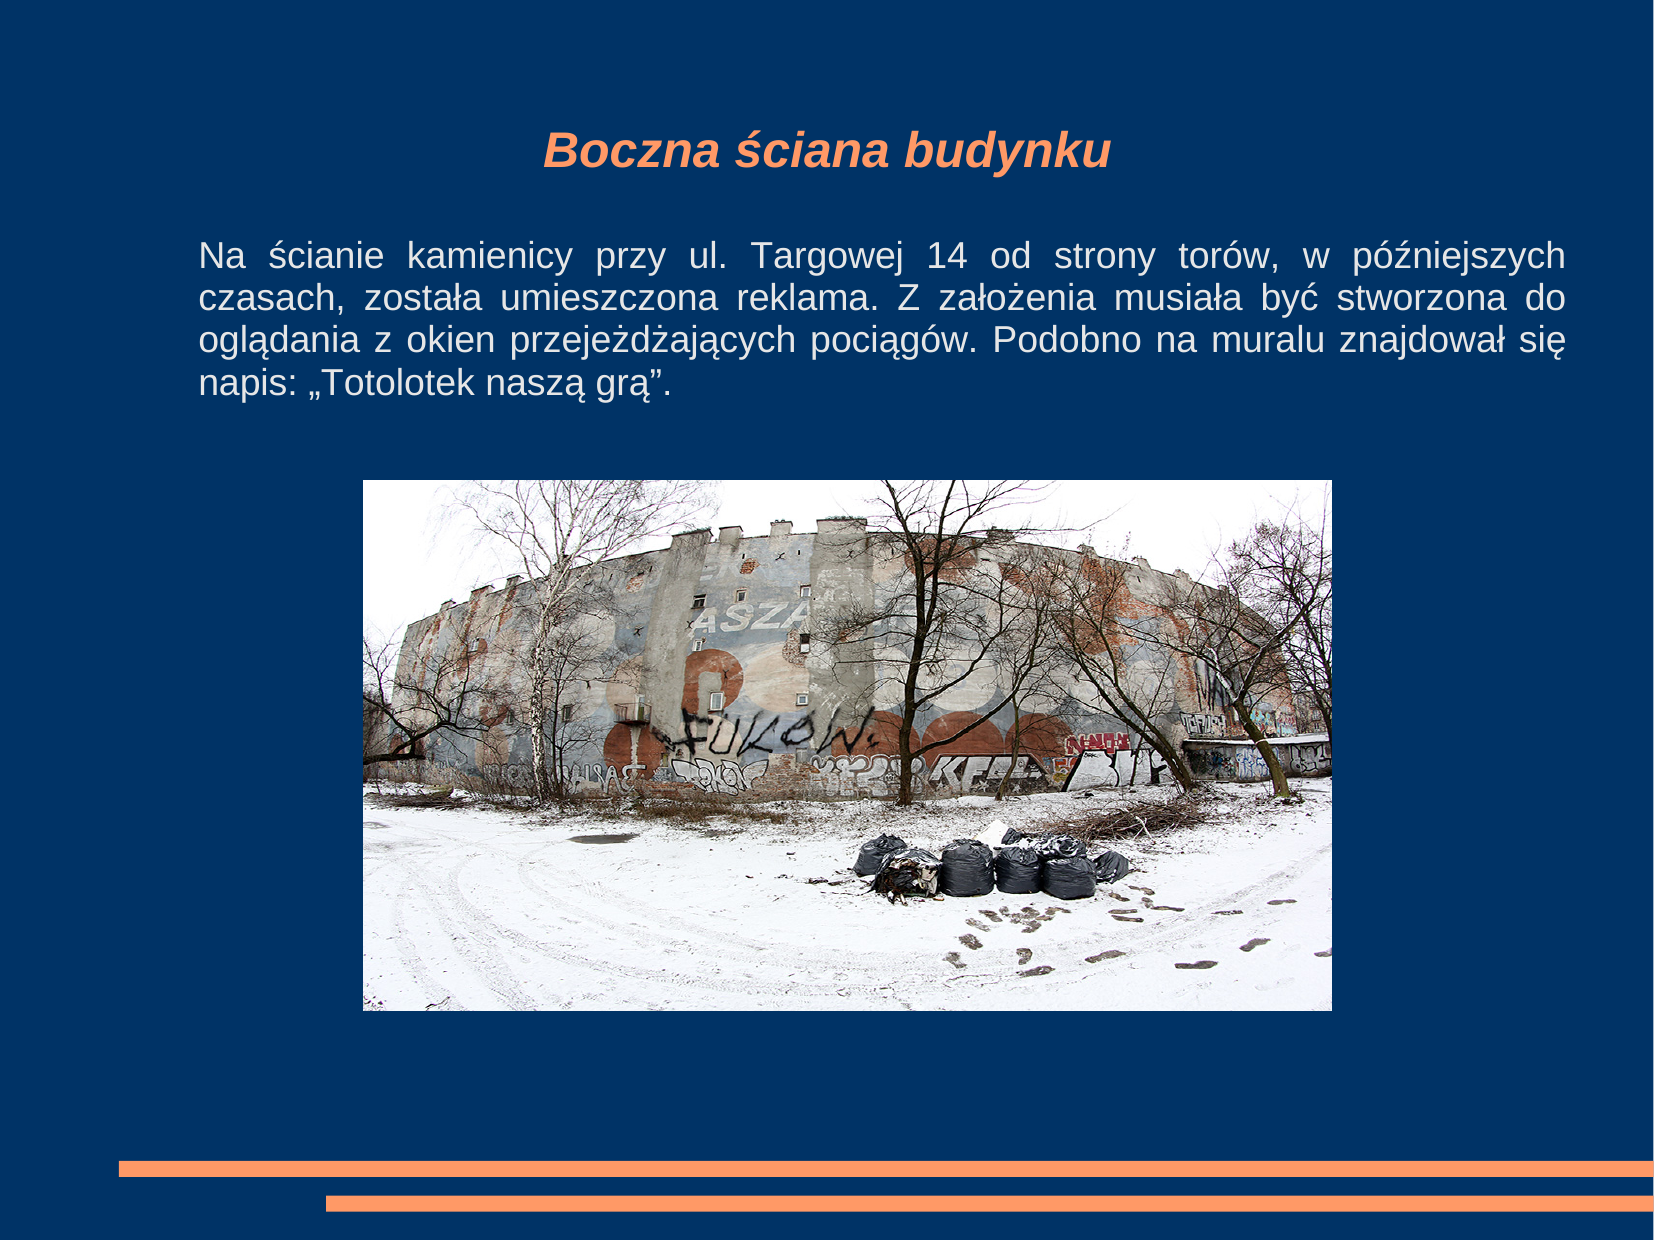

# Boczna ściana budynku
Na ścianie kamienicy przy ul. Targowej 14 od strony torów, w późniejszych czasach, została umieszczona reklama. Z założenia musiała być stworzona do oglądania z okien przejeżdżających pociągów. Podobno na muralu znajdował się napis: „Totolotek naszą grą”.